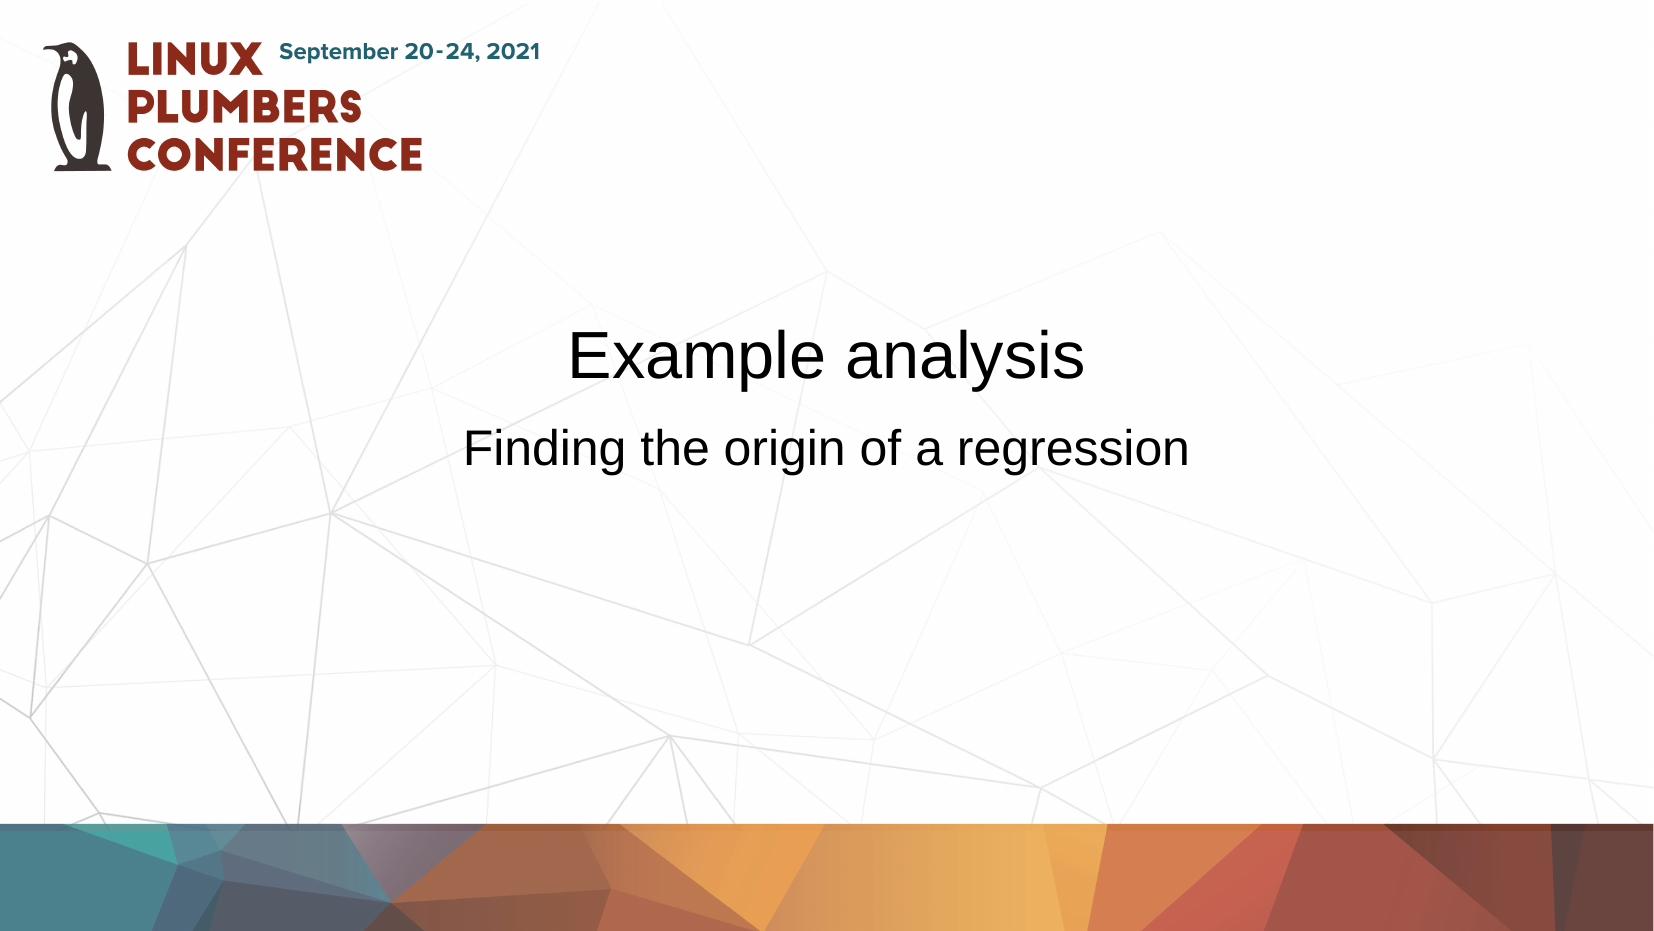

# Example analysis
Finding the origin of a regression
19